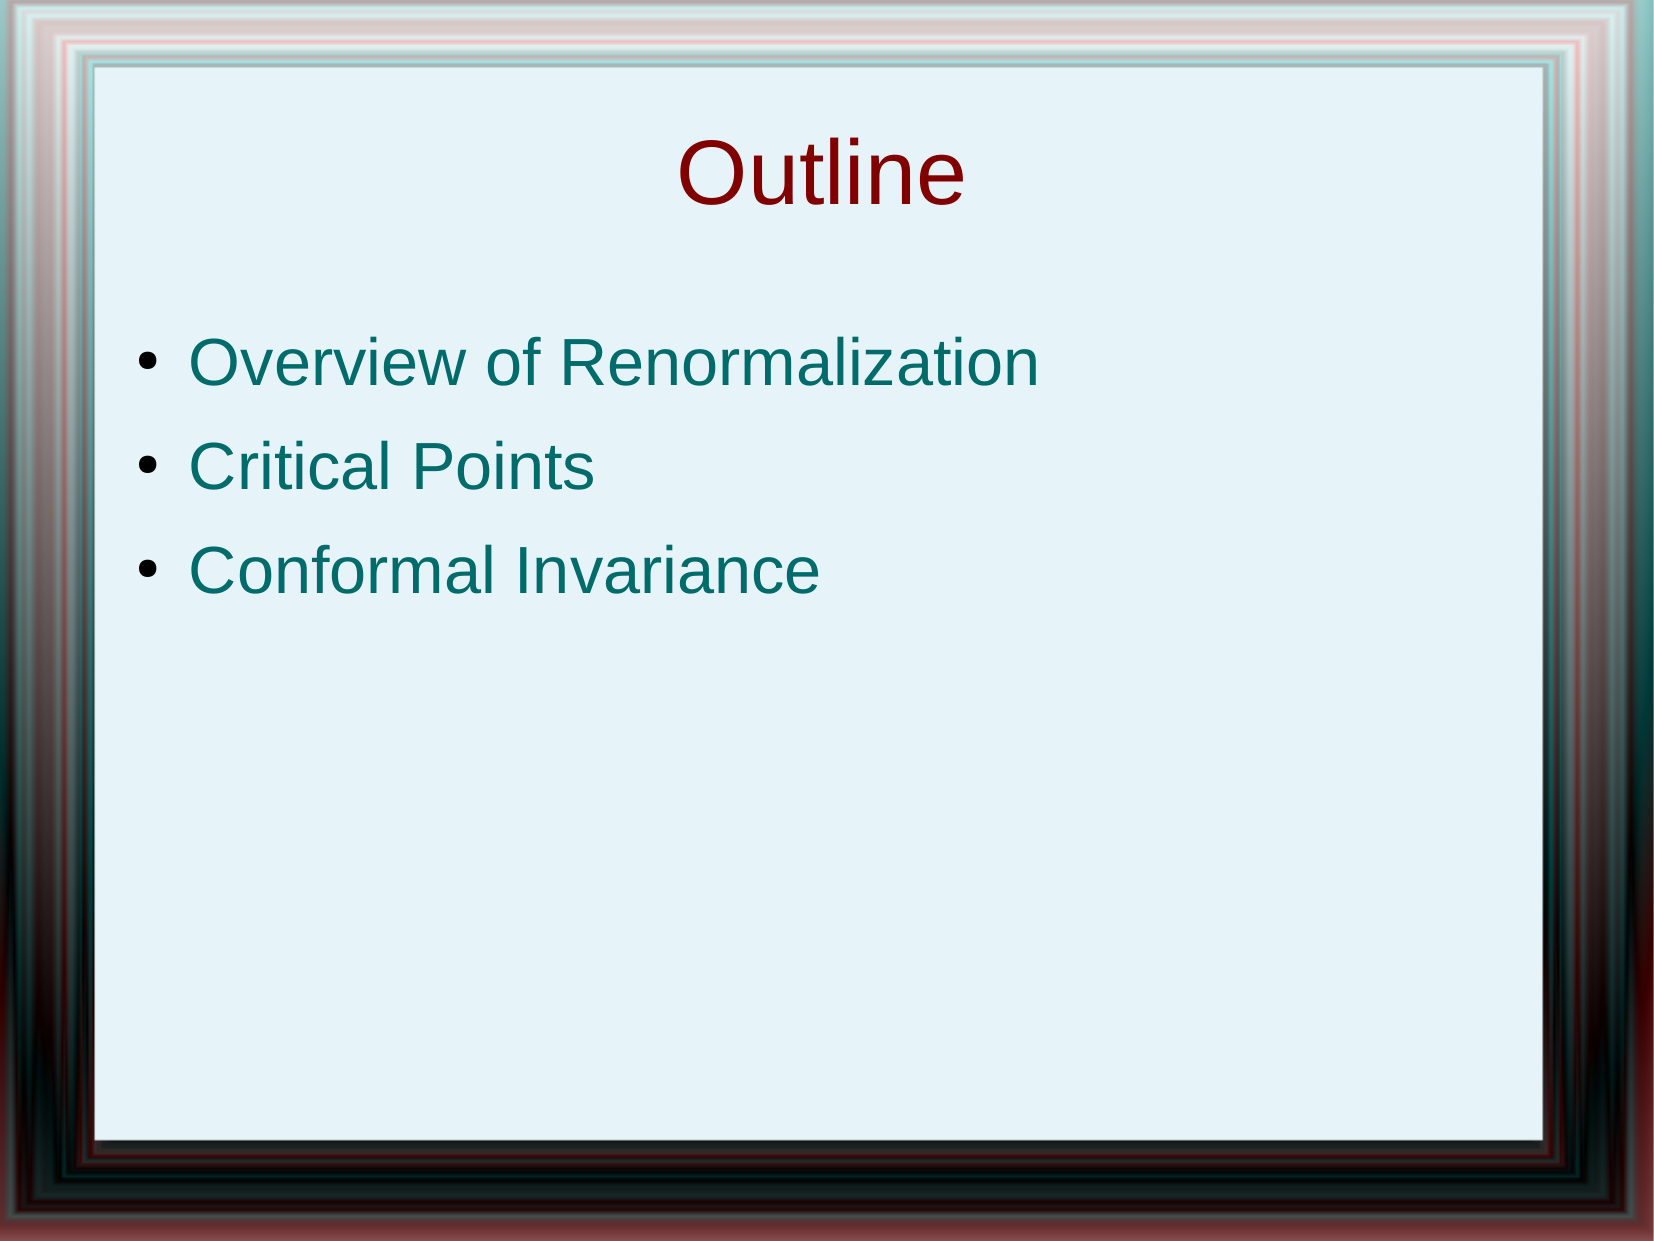

# Outline
Overview of Renormalization
Critical Points
Conformal Invariance